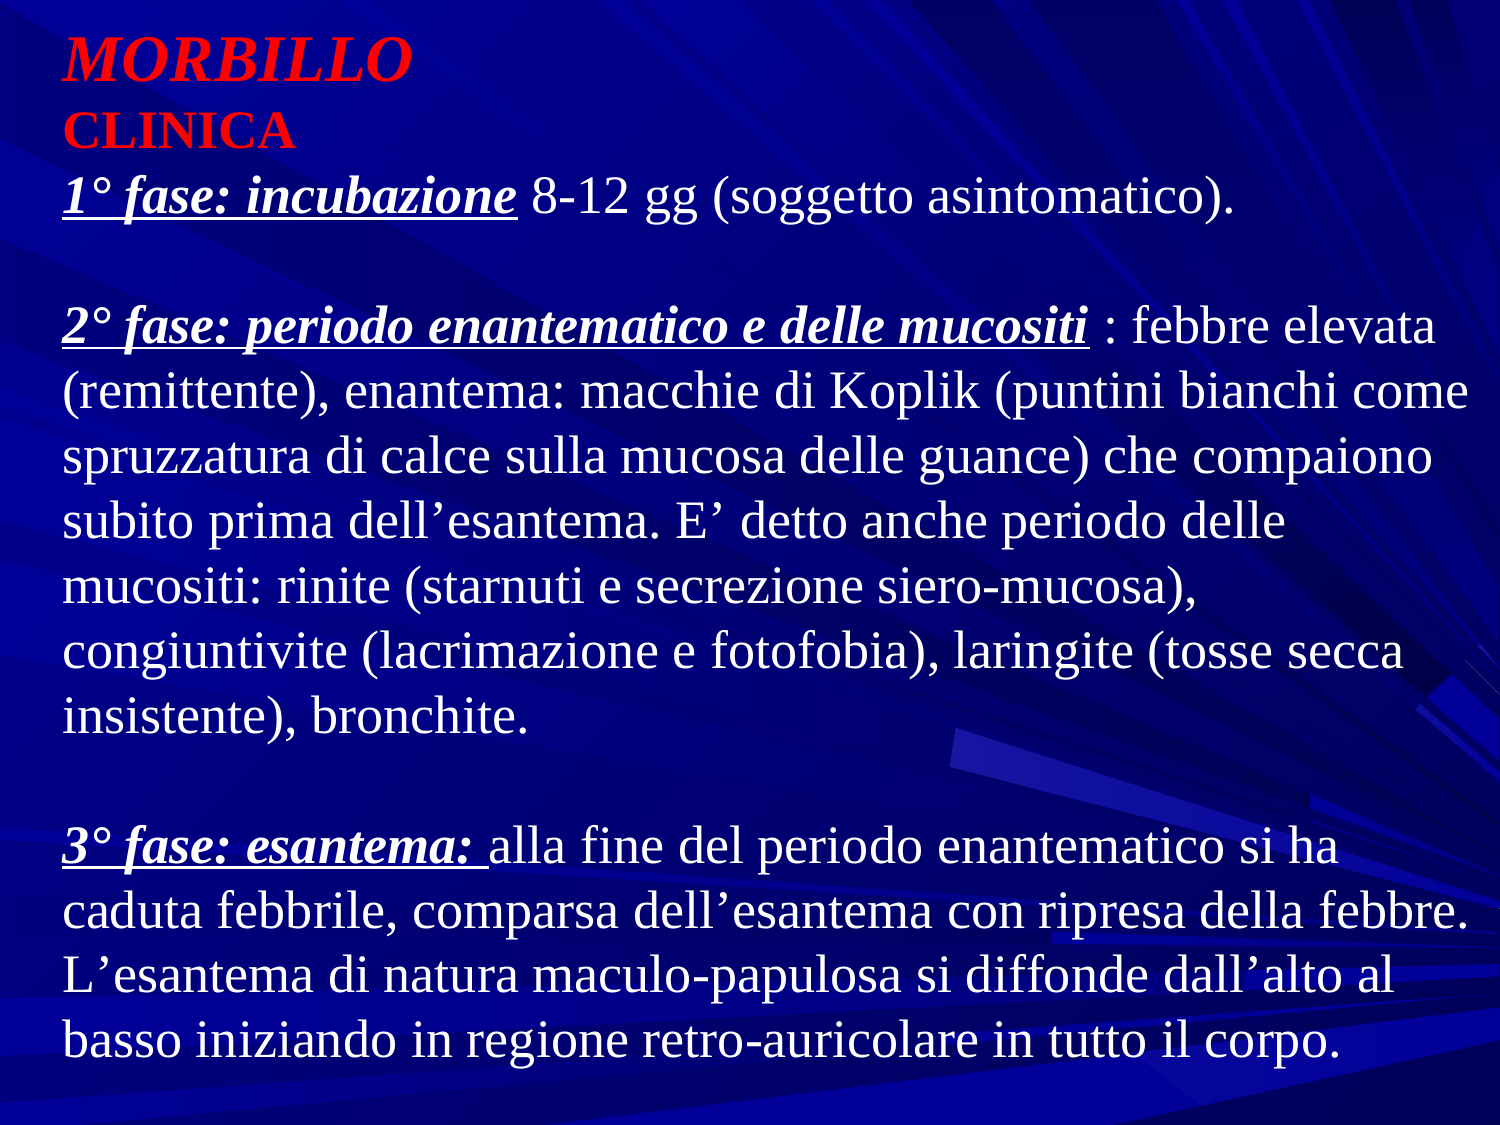

MORBILLO
CLINICA
1° fase: incubazione 8-12 gg (soggetto asintomatico).
2° fase: periodo enantematico e delle mucositi : febbre elevata (remittente), enantema: macchie di Koplik (puntini bianchi come spruzzatura di calce sulla mucosa delle guance) che compaiono subito prima dell’esantema. E’ detto anche periodo delle mucositi: rinite (starnuti e secrezione siero-mucosa), congiuntivite (lacrimazione e fotofobia), laringite (tosse secca insistente), bronchite.
3° fase: esantema: alla fine del periodo enantematico si ha caduta febbrile, comparsa dell’esantema con ripresa della febbre. L’esantema di natura maculo-papulosa si diffonde dall’alto al basso iniziando in regione retro-auricolare in tutto il corpo.